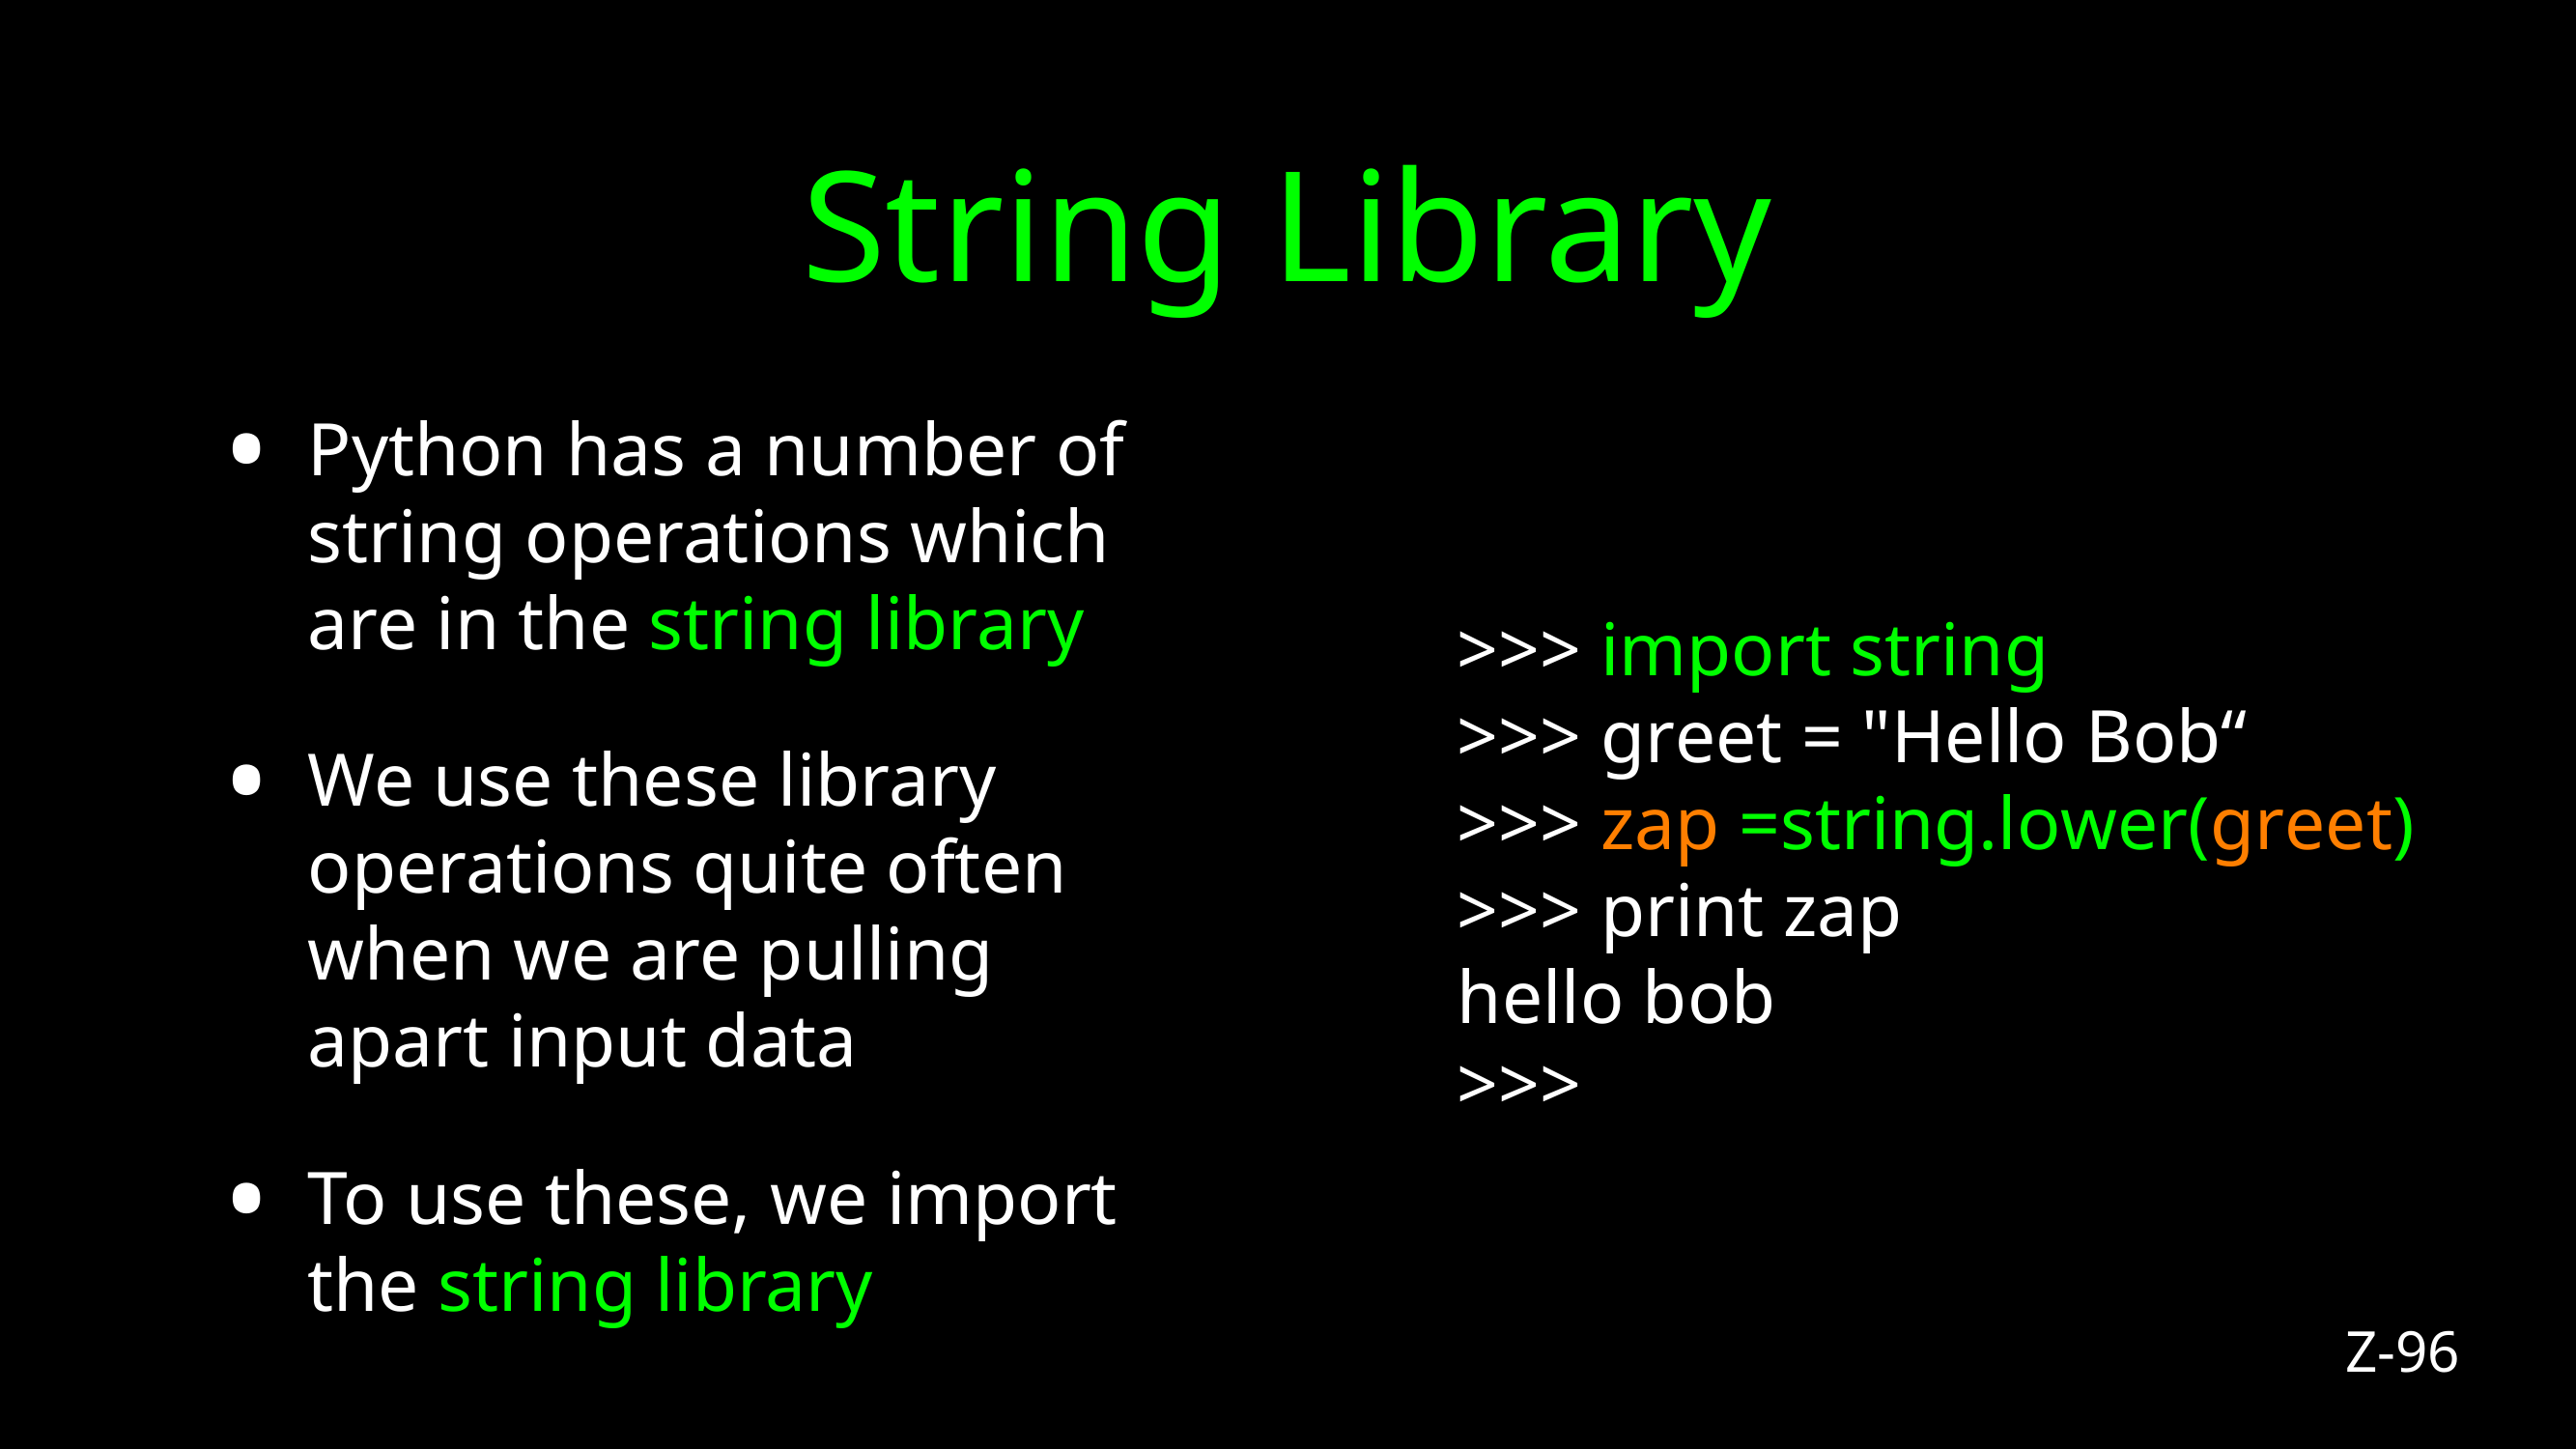

# String Library
Python has a number of string operations which are in the string library
We use these library operations quite often when we are pulling apart input data
To use these, we import the string library
>>> import string
>>> greet = "Hello Bob“
>>> zap =string.lower(greet)
>>> print zap
hello bob
>>>
Z-96